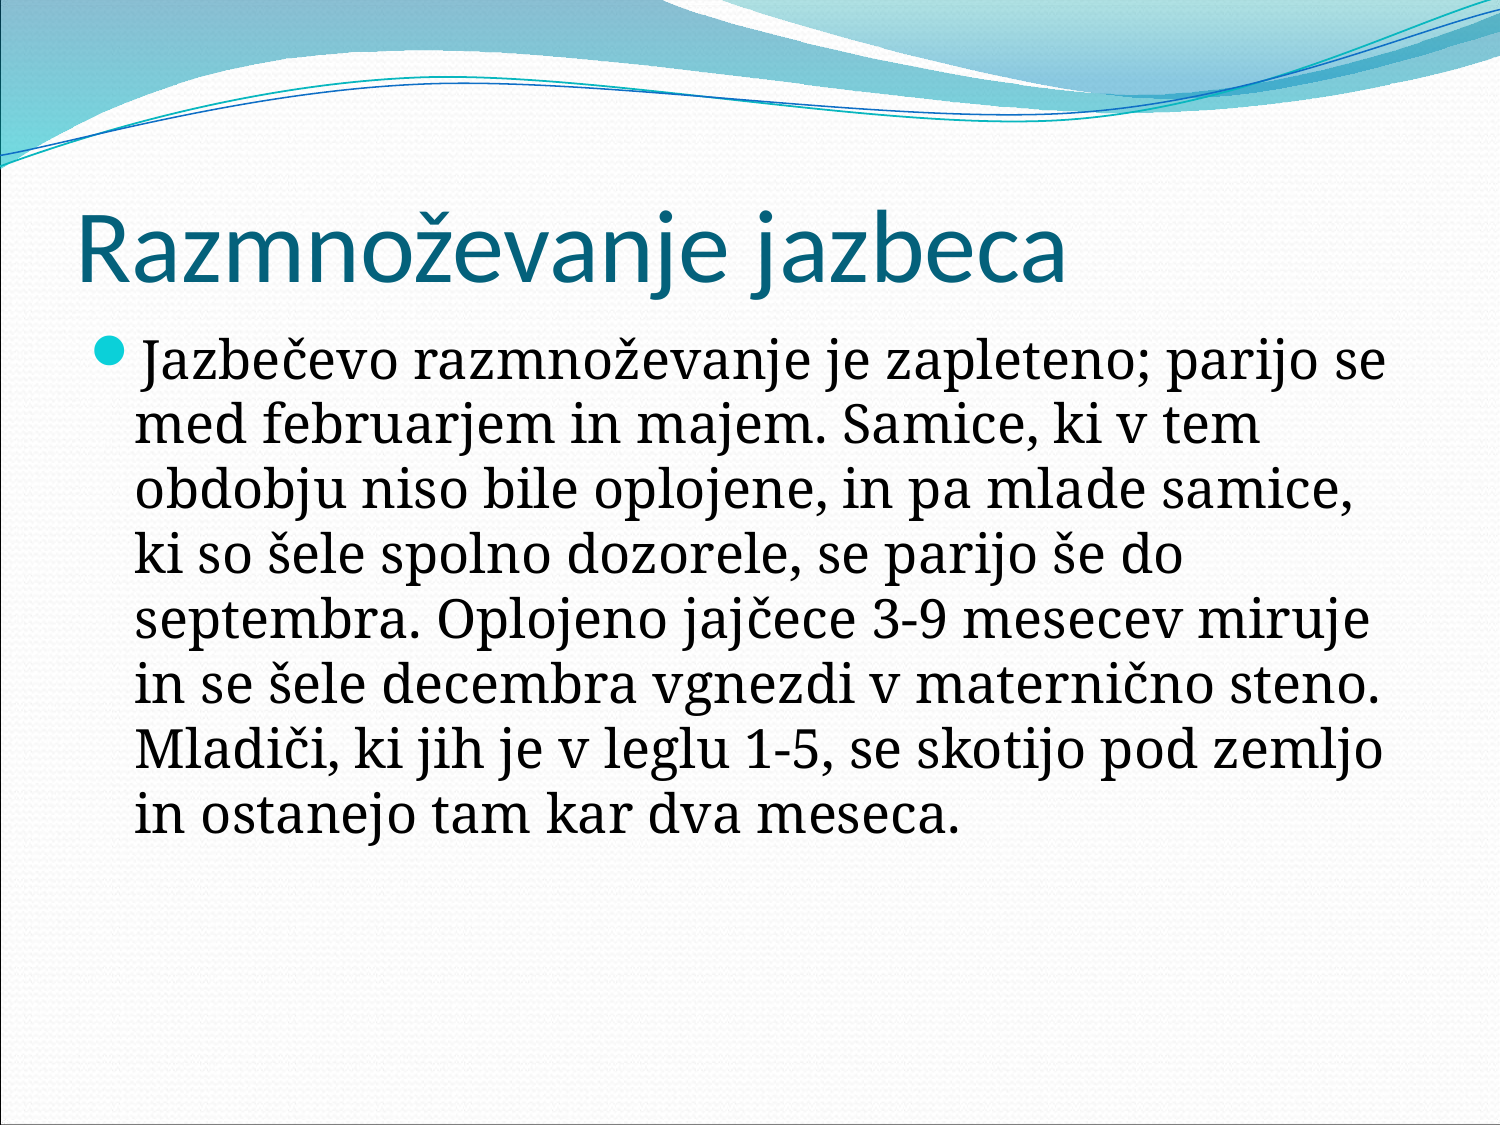

# Razmnoževanje jazbeca
Jazbečevo razmnoževanje je zapleteno; parijo se med februarjem in majem. Samice, ki v tem obdobju niso bile oplojene, in pa mlade samice, ki so šele spolno dozorele, se parijo še do septembra. Oplojeno jajčece 3-9 mesecev miruje in se šele decembra vgnezdi v maternično steno. Mladiči, ki jih je v leglu 1-5, se skotijo pod zemljo in ostanejo tam kar dva meseca.